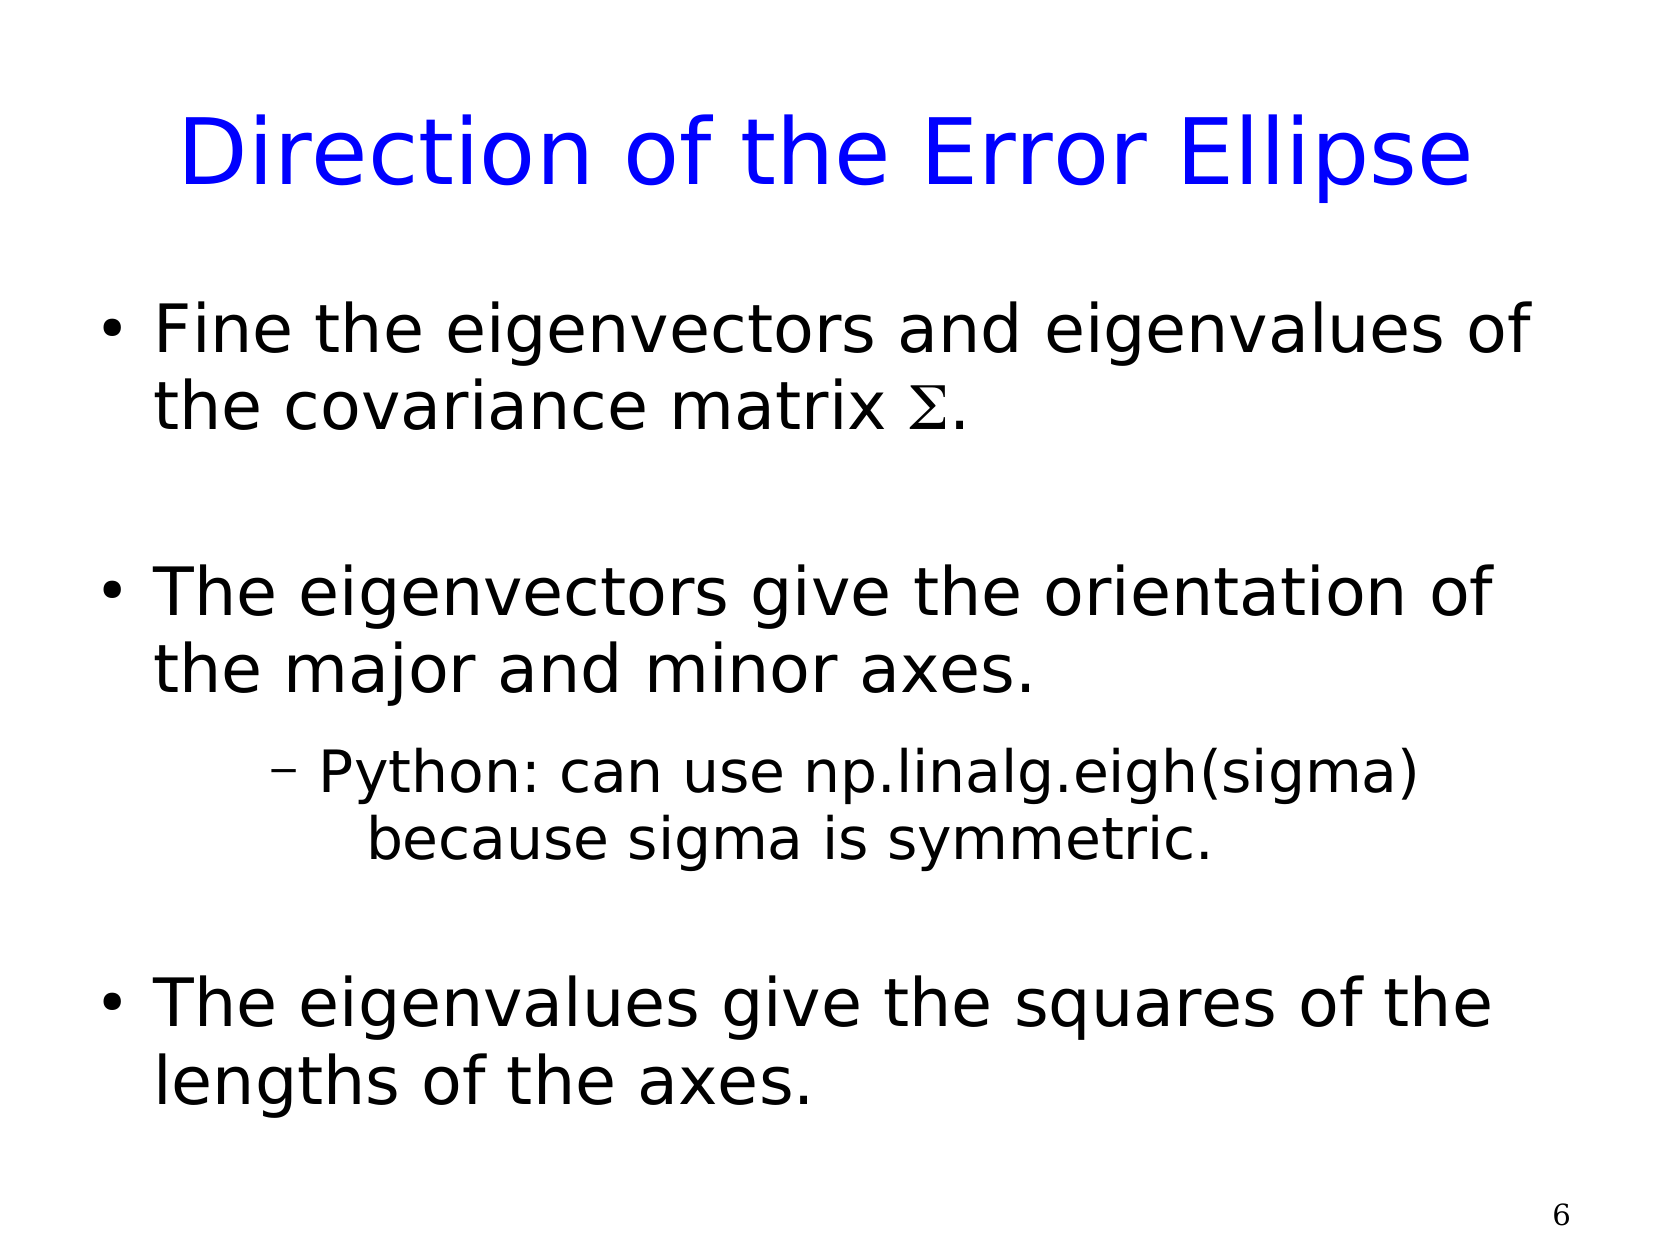

# Direction of the Error Ellipse
Fine the eigenvectors and eigenvalues of the covariance matrix S.
The eigenvectors give the orientation of the major and minor axes.
Python: can use np.linalg.eigh(sigma) because sigma is symmetric.
The eigenvalues give the squares of the lengths of the axes.
6